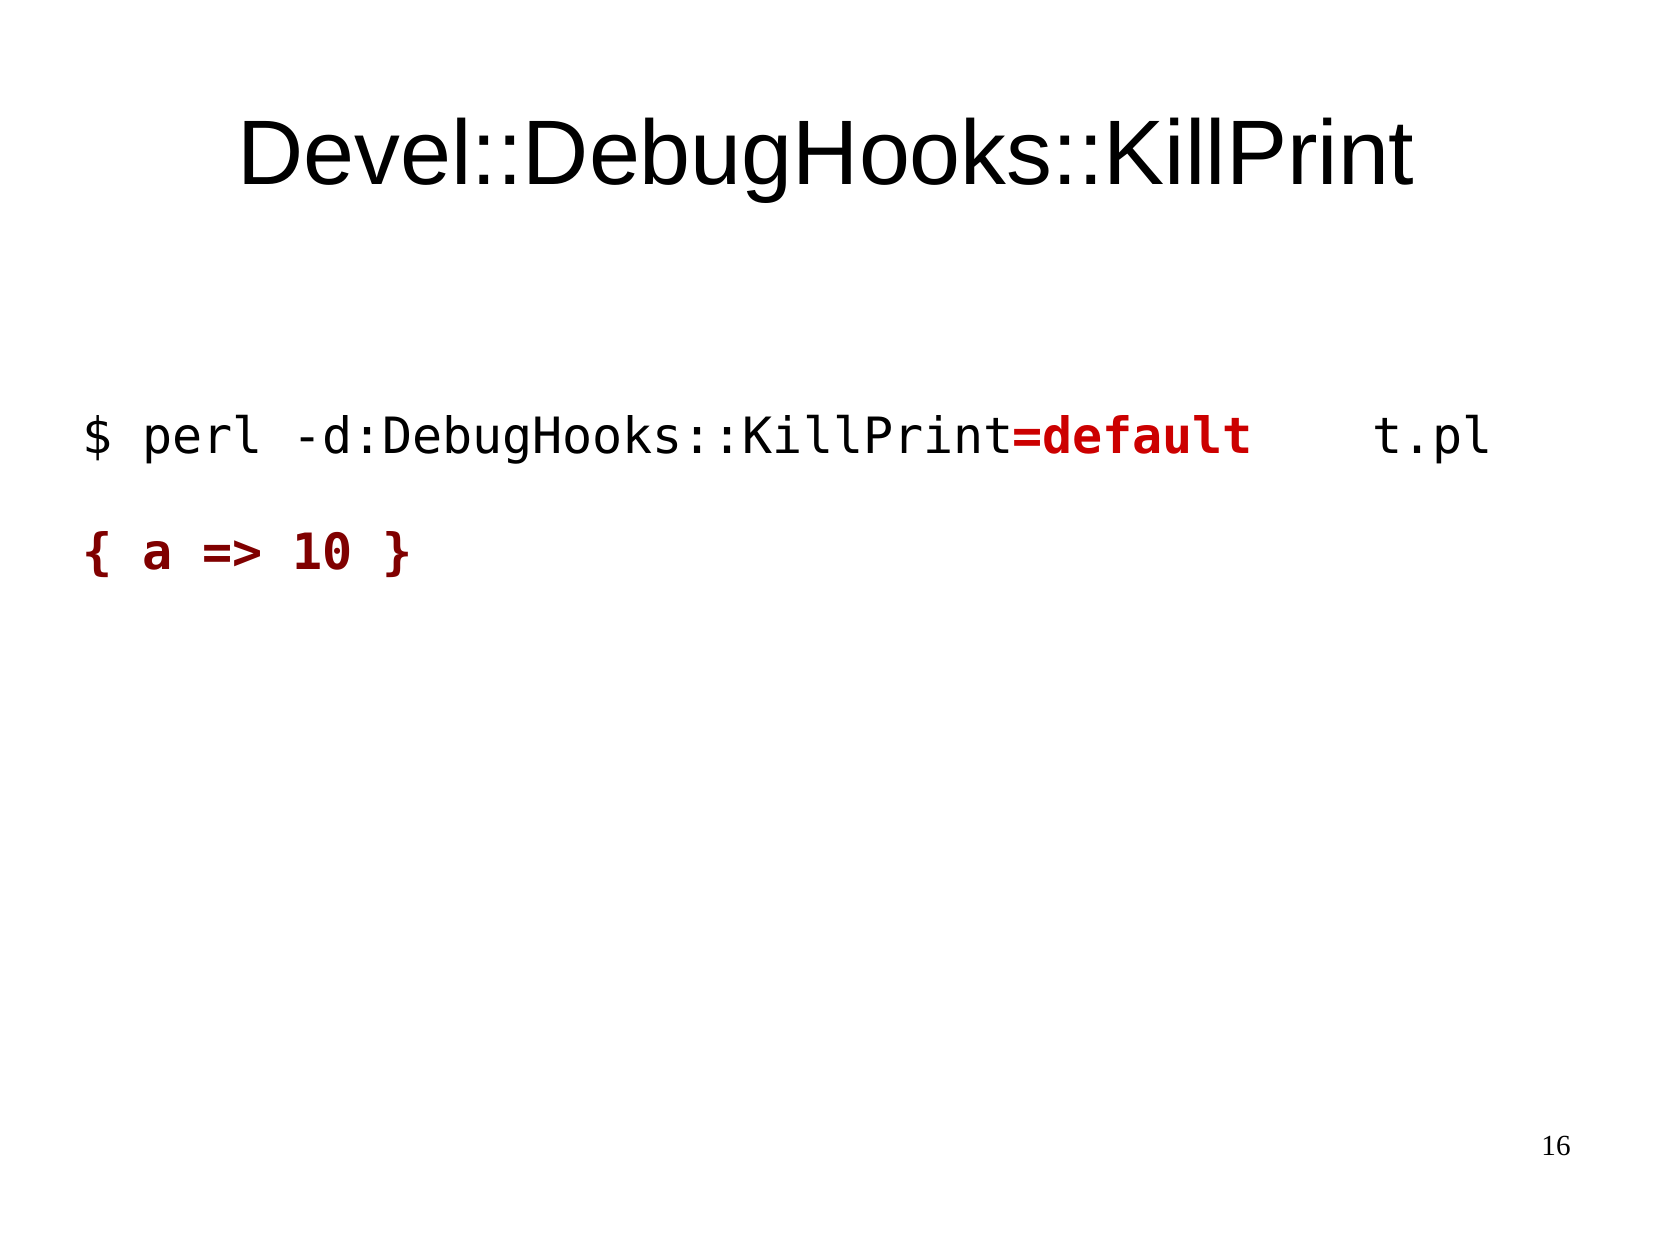

# Devel::DebugHooks::KillPrint
$ perl -d:DebugHooks::KillPrint=default t.pl
{ a => 10 }
16